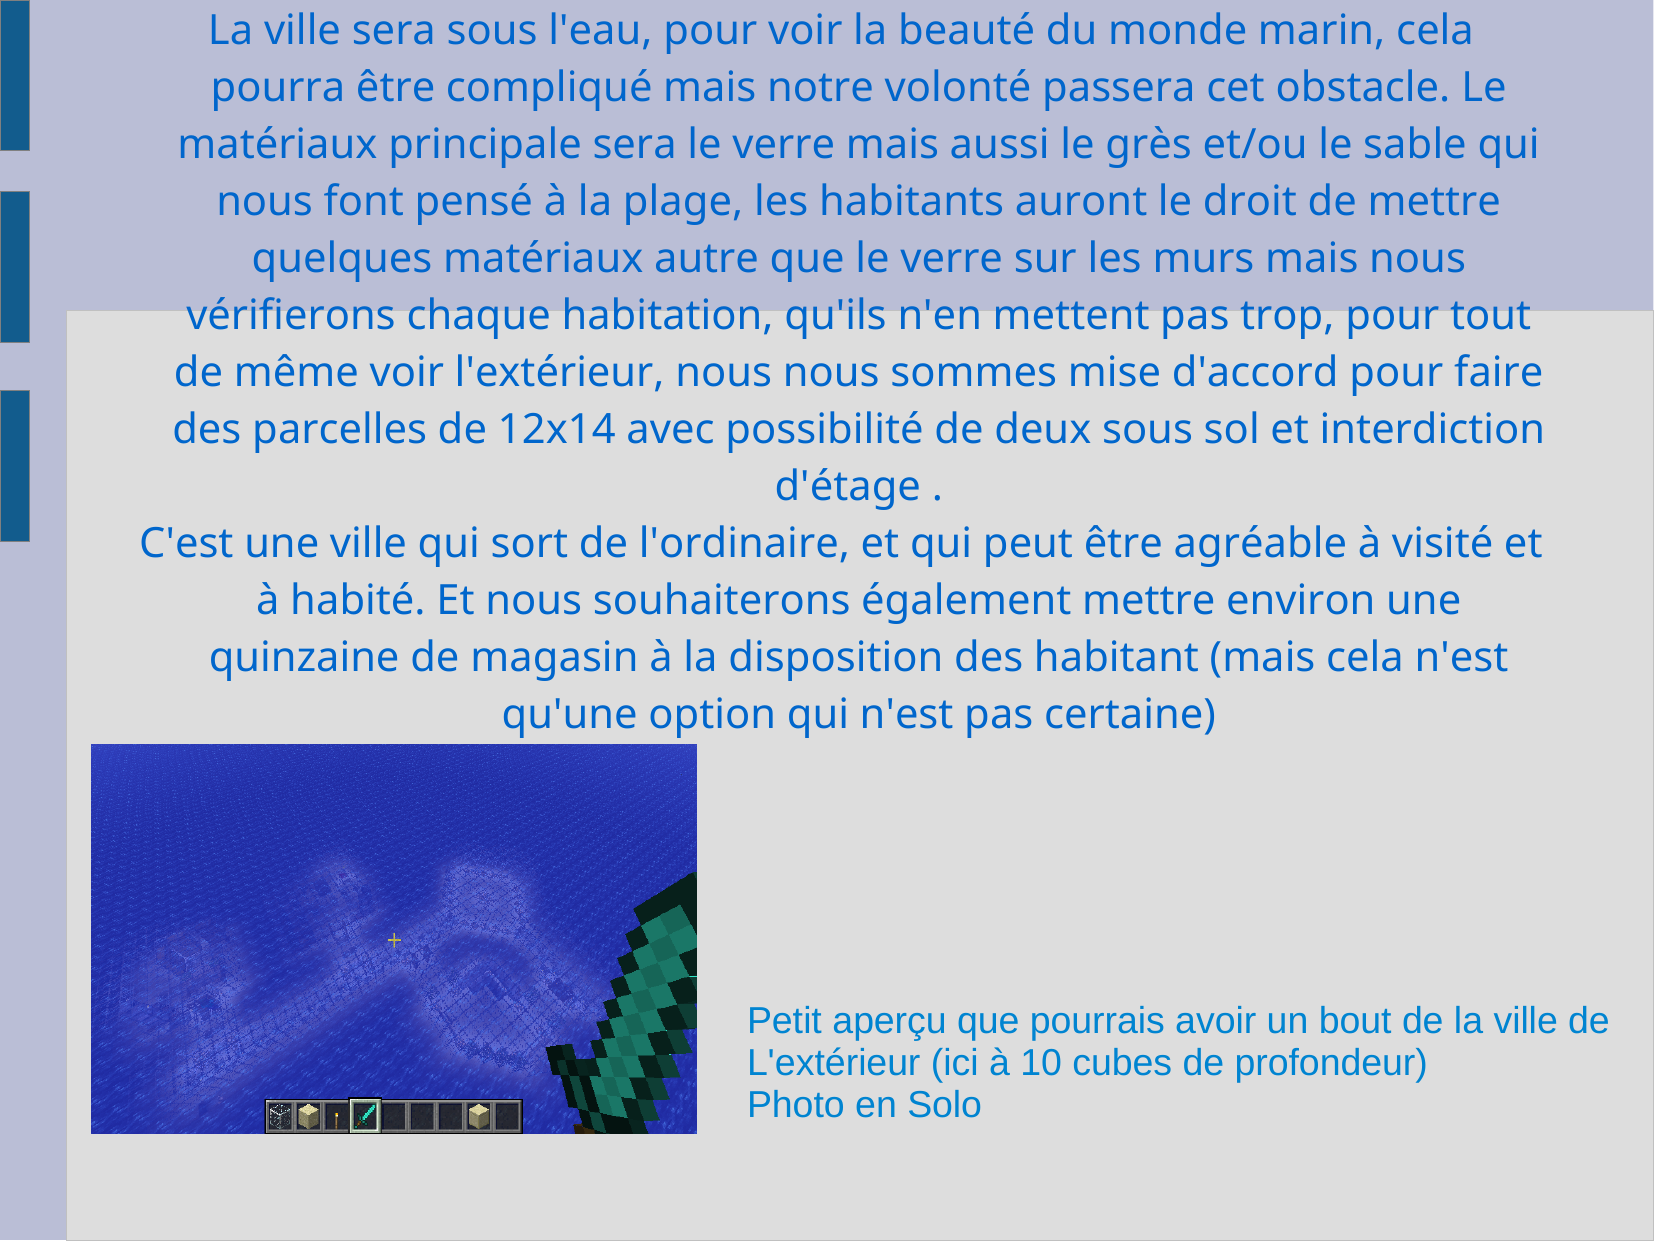

# La ville sera sous l'eau, pour voir la beauté du monde marin, cela pourra être compliqué mais notre volonté passera cet obstacle. Le matériaux principale sera le verre mais aussi le grès et/ou le sable qui nous font pensé à la plage, les habitants auront le droit de mettre quelques matériaux autre que le verre sur les murs mais nous vérifierons chaque habitation, qu'ils n'en mettent pas trop, pour tout de même voir l'extérieur, nous nous sommes mise d'accord pour faire des parcelles de 12x14 avec possibilité de deux sous sol et interdiction d'étage .
C'est une ville qui sort de l'ordinaire, et qui peut être agréable à visité et à habité. Et nous souhaiterons également mettre environ une quinzaine de magasin à la disposition des habitant (mais cela n'est qu'une option qui n'est pas certaine)
Petit aperçu que pourrais avoir un bout de la ville de
L'extérieur (ici à 10 cubes de profondeur)
Photo en Solo